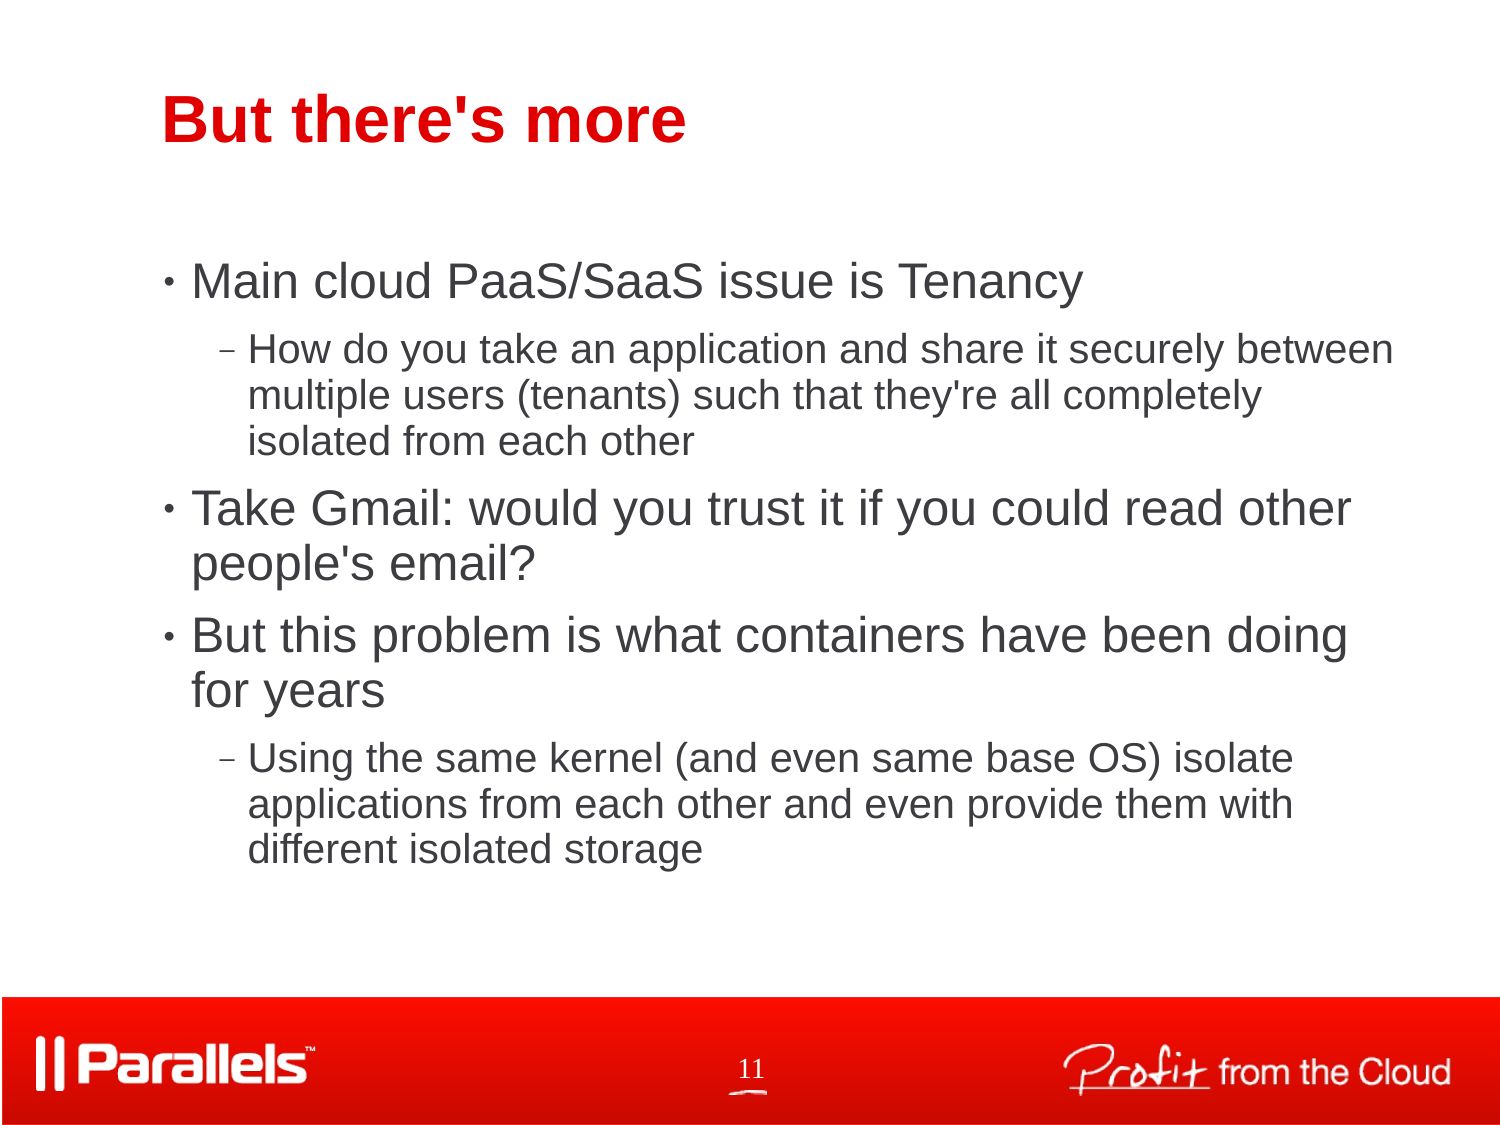

# But there's more
Main cloud PaaS/SaaS issue is Tenancy
How do you take an application and share it securely between multiple users (tenants) such that they're all completely isolated from each other
Take Gmail: would you trust it if you could read other people's email?
But this problem is what containers have been doing for years
Using the same kernel (and even same base OS) isolate applications from each other and even provide them with different isolated storage